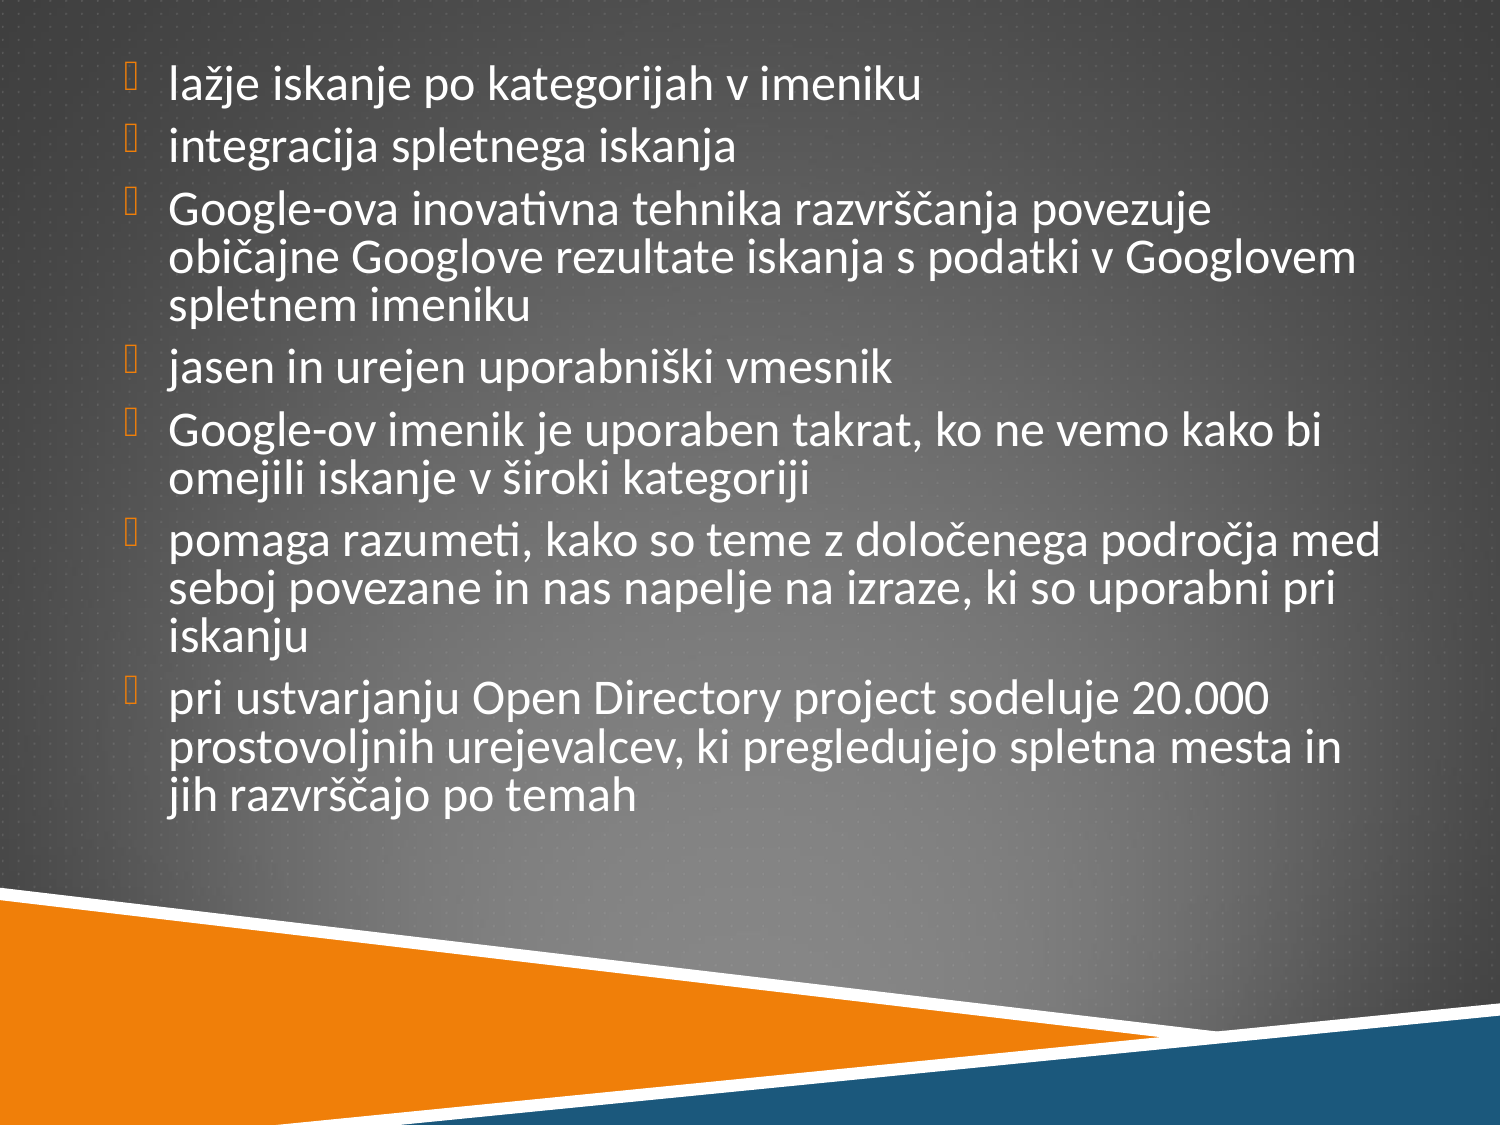

# lažje iskanje po kategorijah v imeniku
integracija spletnega iskanja
Google-ova inovativna tehnika razvrščanja povezuje običajne Googlove rezultate iskanja s podatki v Googlovem spletnem imeniku
jasen in urejen uporabniški vmesnik
Google-ov imenik je uporaben takrat, ko ne vemo kako bi omejili iskanje v široki kategoriji
pomaga razumeti, kako so teme z določenega področja med seboj povezane in nas napelje na izraze, ki so uporabni pri iskanju
pri ustvarjanju Open Directory project sodeluje 20.000 prostovoljnih urejevalcev, ki pregledujejo spletna mesta in jih razvrščajo po temah